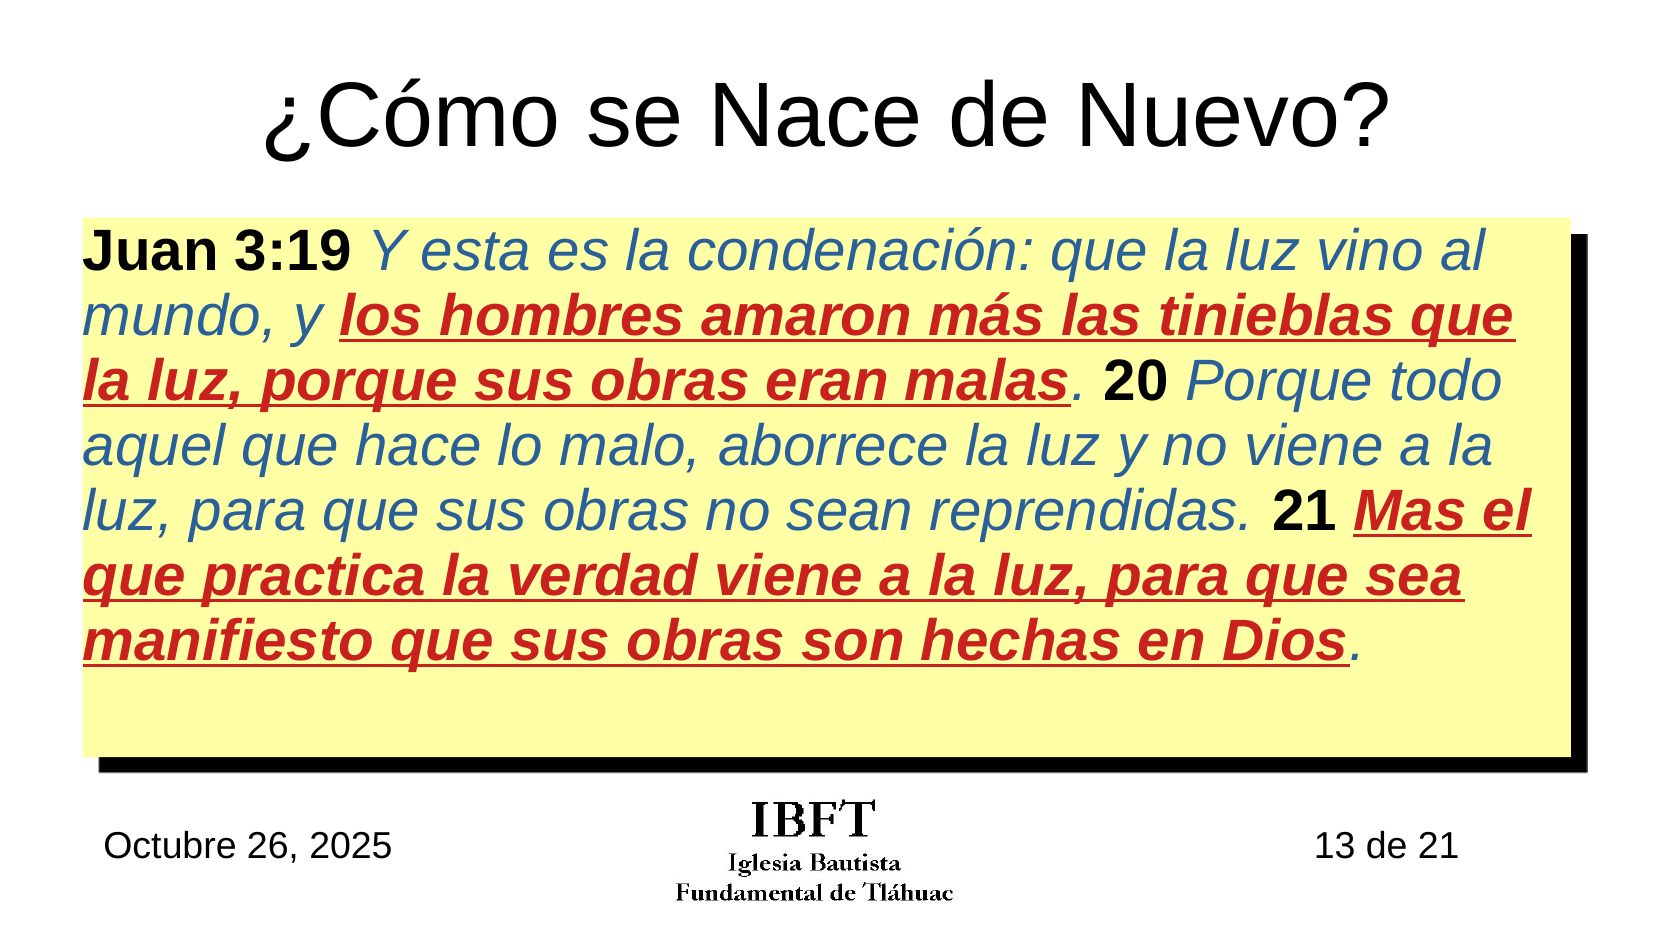

# ¿Cómo se Nace de Nuevo?
Juan 3:19 Y esta es la condenación: que la luz vino al mundo, y los hombres amaron más las tinieblas que la luz, porque sus obras eran malas. 20 Porque todo aquel que hace lo malo, aborrece la luz y no viene a la luz, para que sus obras no sean reprendidas. 21 Mas el que practica la verdad viene a la luz, para que sea manifiesto que sus obras son hechas en Dios.
Octubre 26, 2025
 de 21